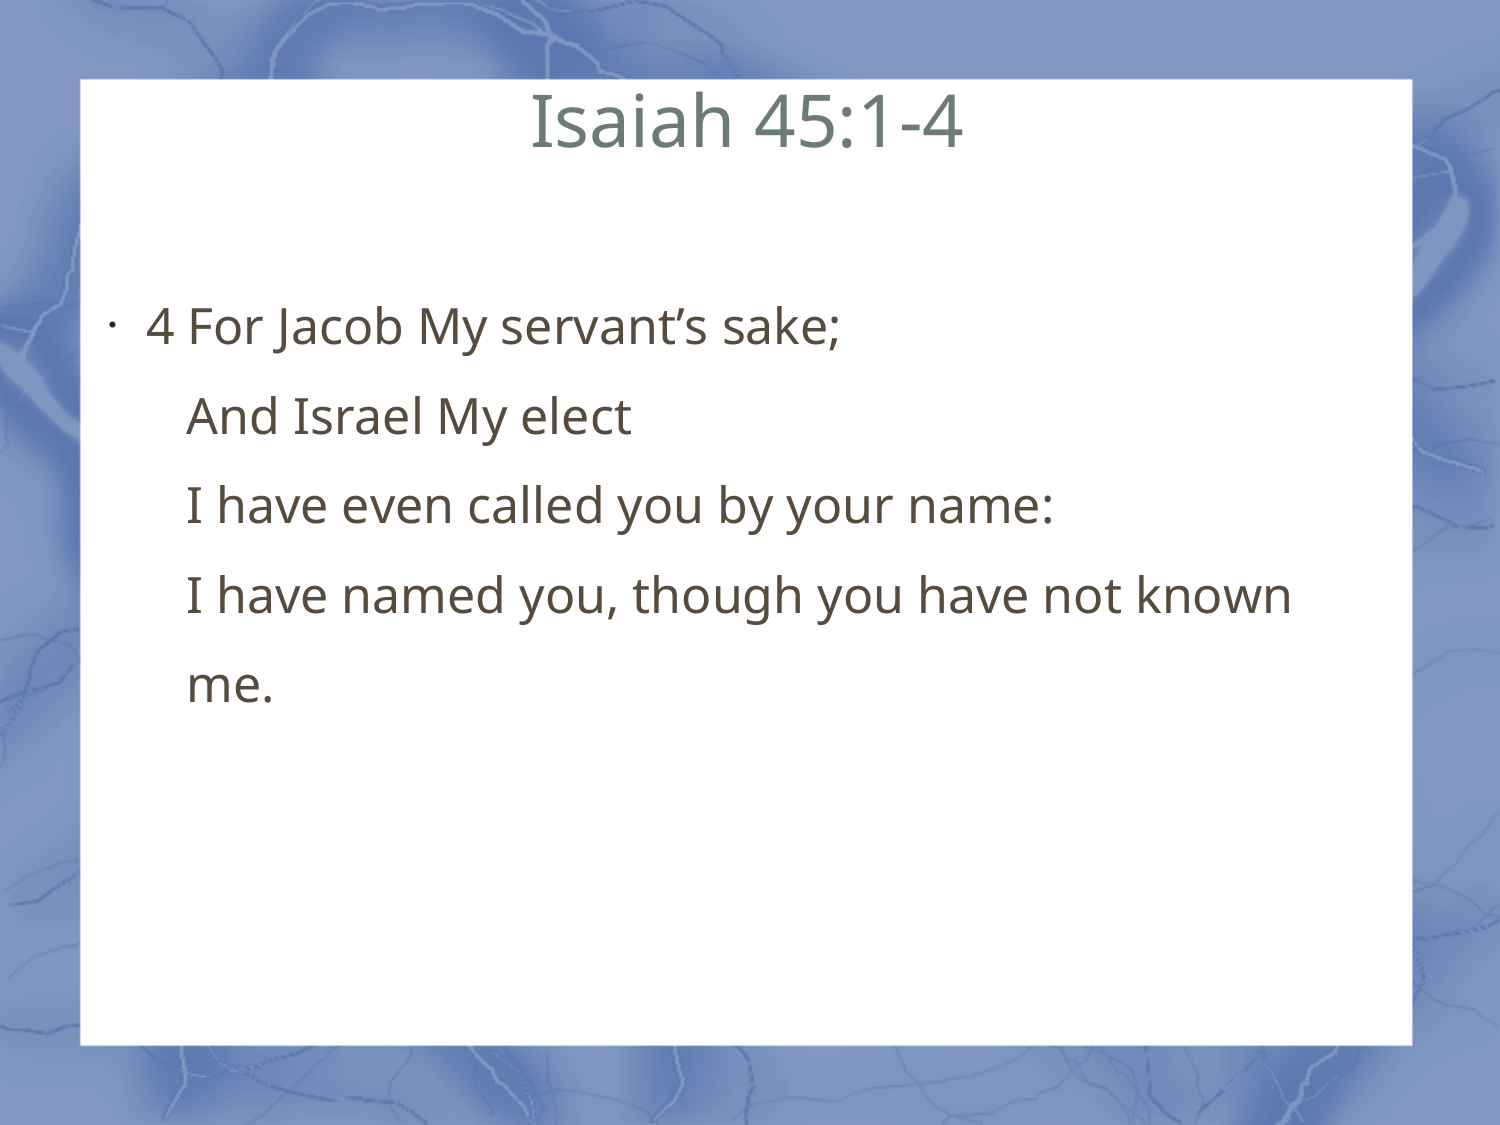

# Isaiah 45:1-4
4 For Jacob My servant’s sake;
 And Israel My elect
 I have even called you by your name:
 I have named you, though you have not known
 me.